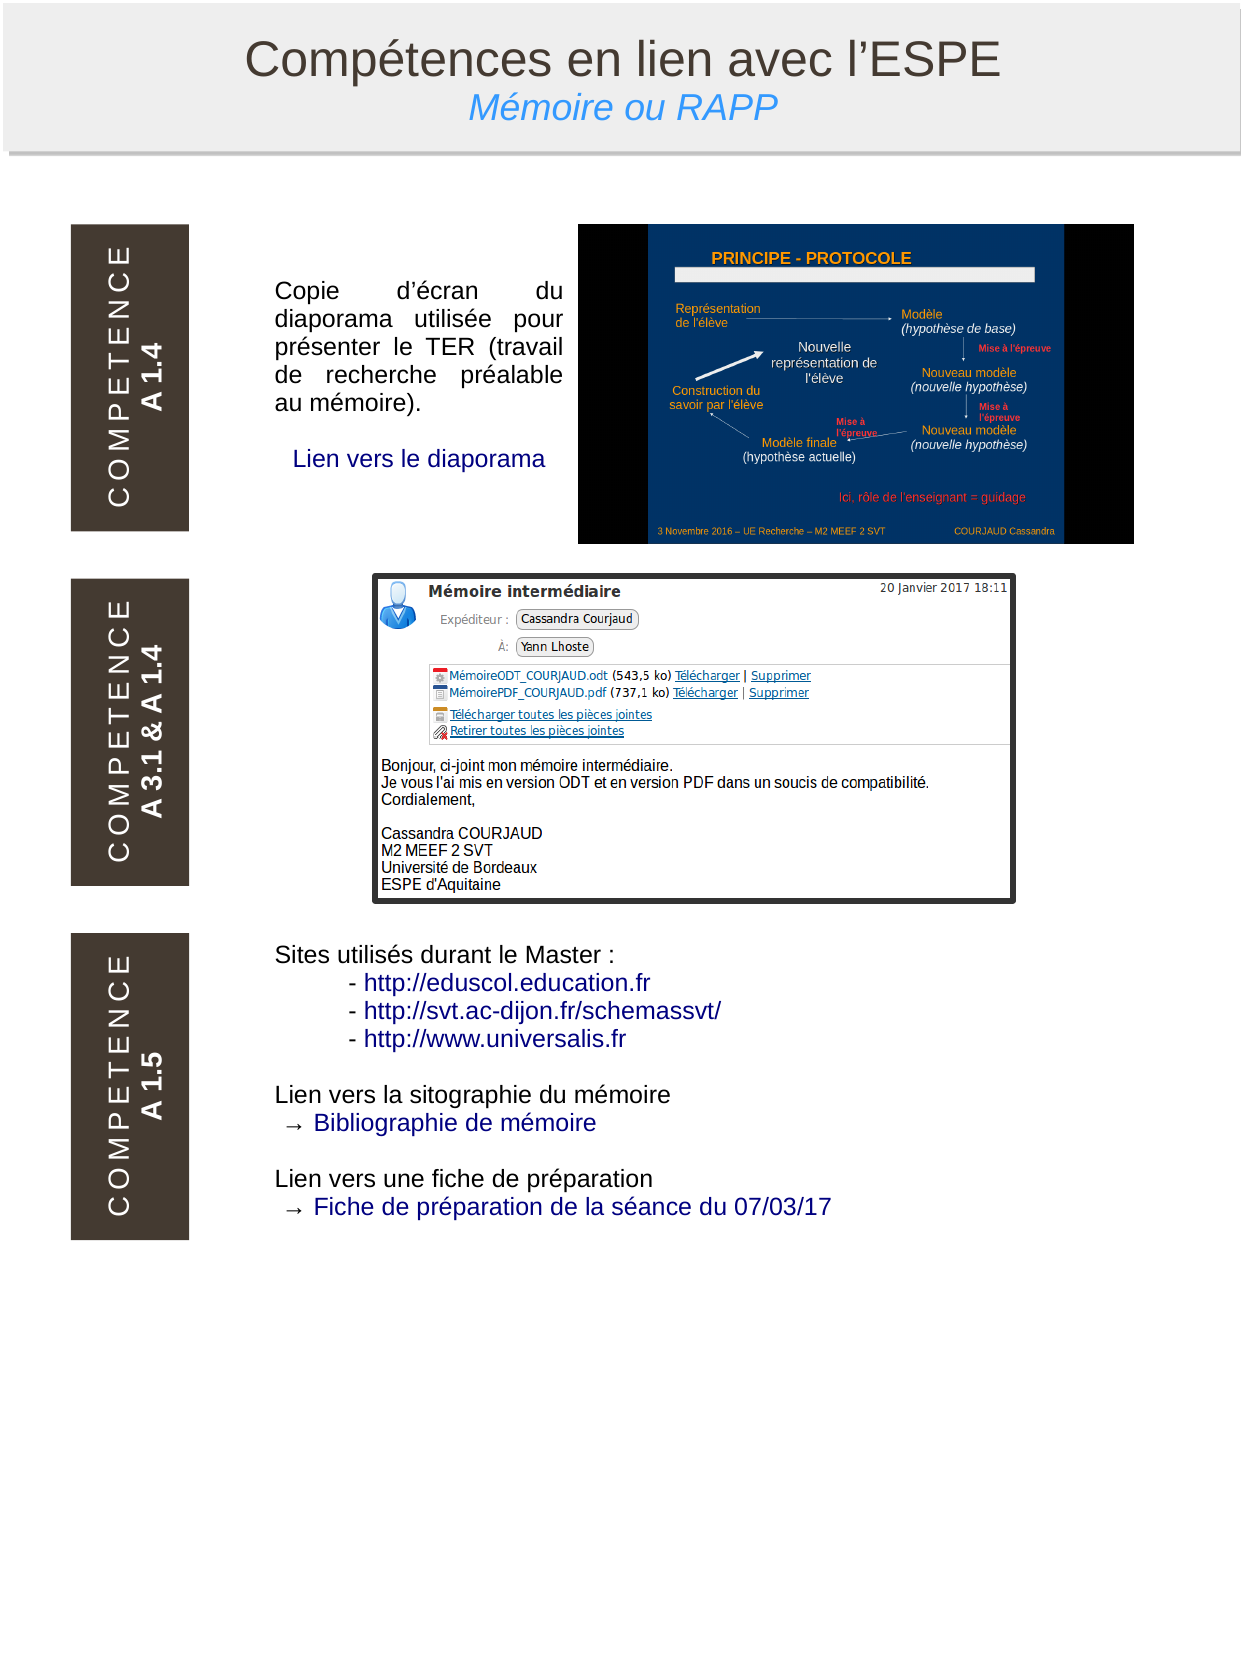

Compétences en lien avec l’ESPE
Mémoire ou RAPP
Copie d’écran du diaporama utilisée pour présenter le TER (travail de recherche préalable au mémoire).
Lien vers le diaporama
COMPETENCE
A 1.4
COMPETENCE
A 3.1 & A 1.4
Sites utilisés durant le Master :
	- http://eduscol.education.fr
	- http://svt.ac-dijon.fr/schemassvt/
	- http://www.universalis.fr
Lien vers la sitographie du mémoire
 → Bibliographie de mémoire
Lien vers une fiche de préparation
 → Fiche de préparation de la séance du 07/03/17
COMPETENCE
A 1.5